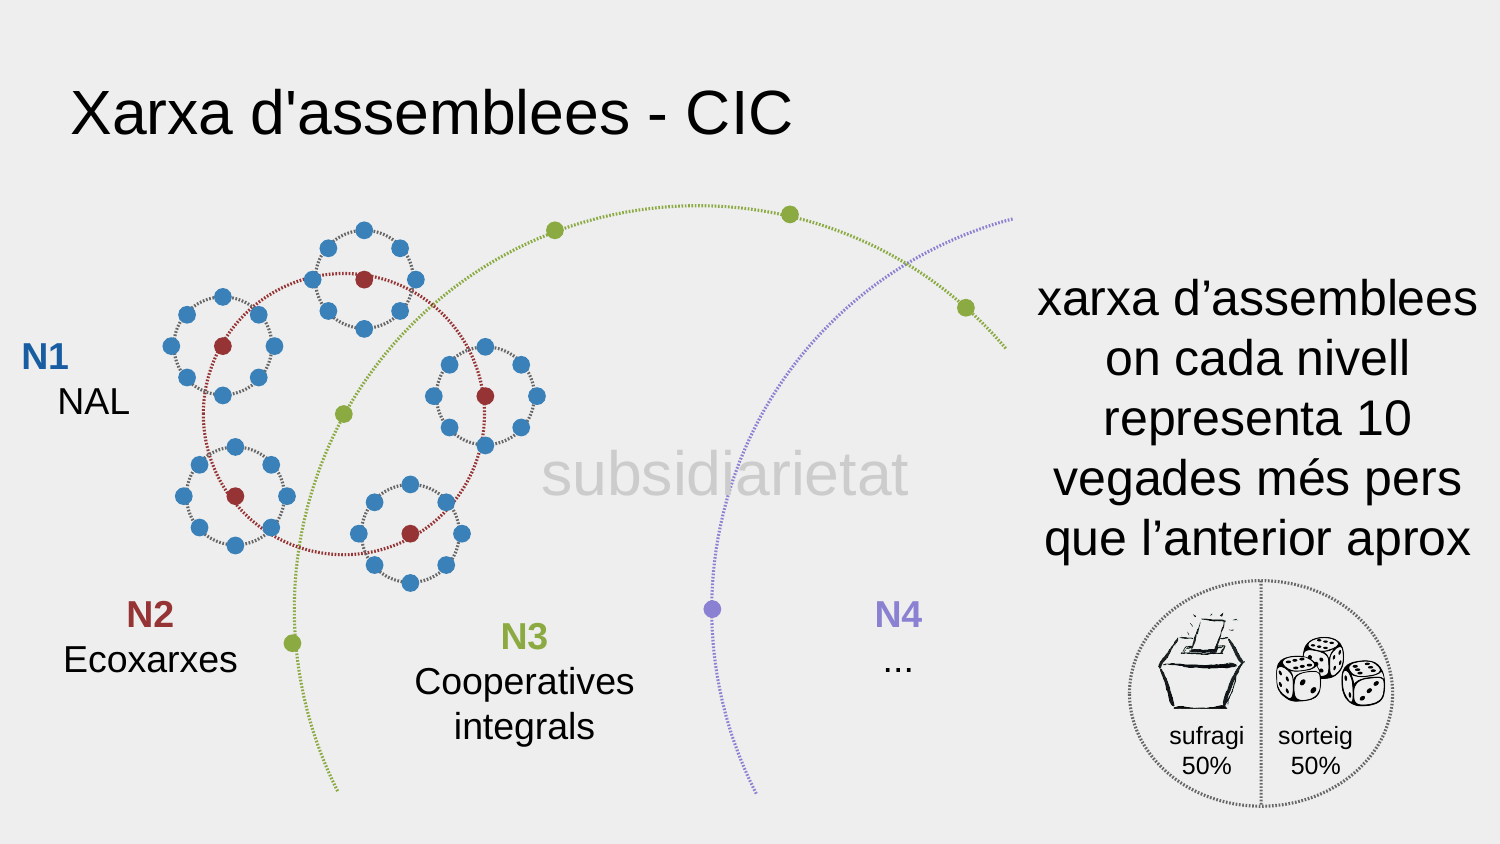

Xarxa d'assemblees - CIC
xarxa d’assemblees on cada nivell representa 10 vegades més pers que l’anterior aprox
N1
NAL
subsidiarietat
N2
Ecoxarxes
N3
Cooperatives integrals
N4
...
sufragi
50%
sorteig
50%